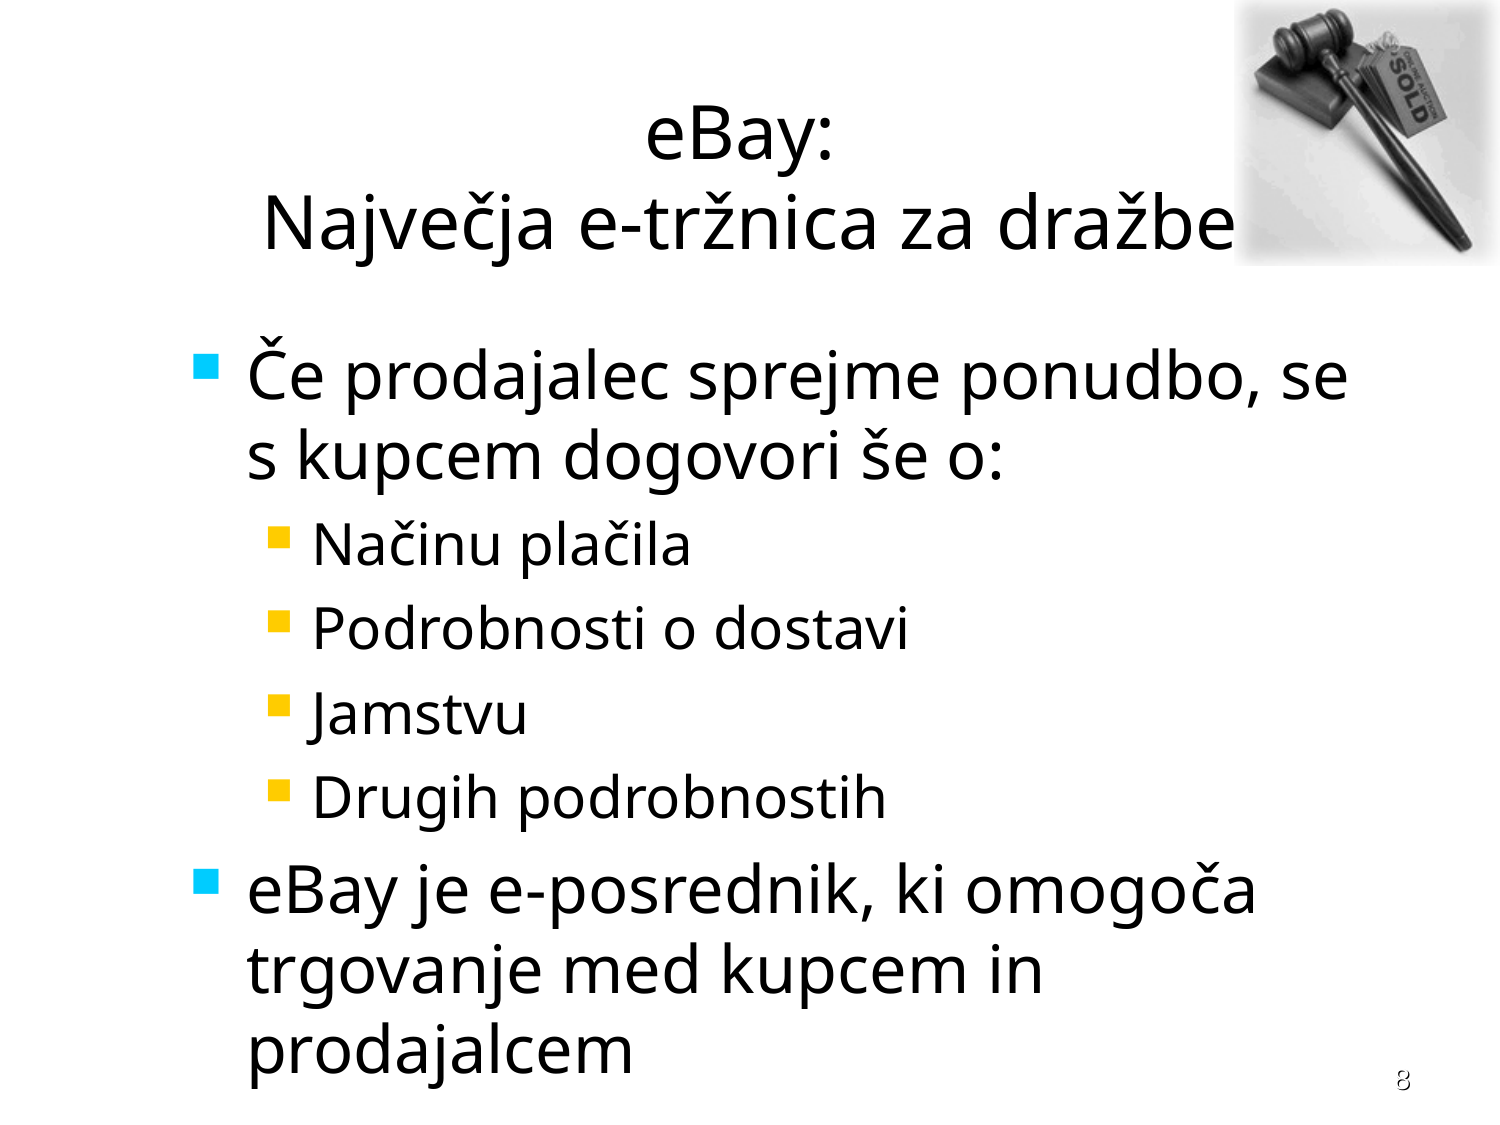

# eBay: Največja e-tržnica za dražbe
Če prodajalec sprejme ponudbo, se s kupcem dogovori še o:
Načinu plačila
Podrobnosti o dostavi
Jamstvu
Drugih podrobnostih
eBay je e-posrednik, ki omogoča trgovanje med kupcem in prodajalcem